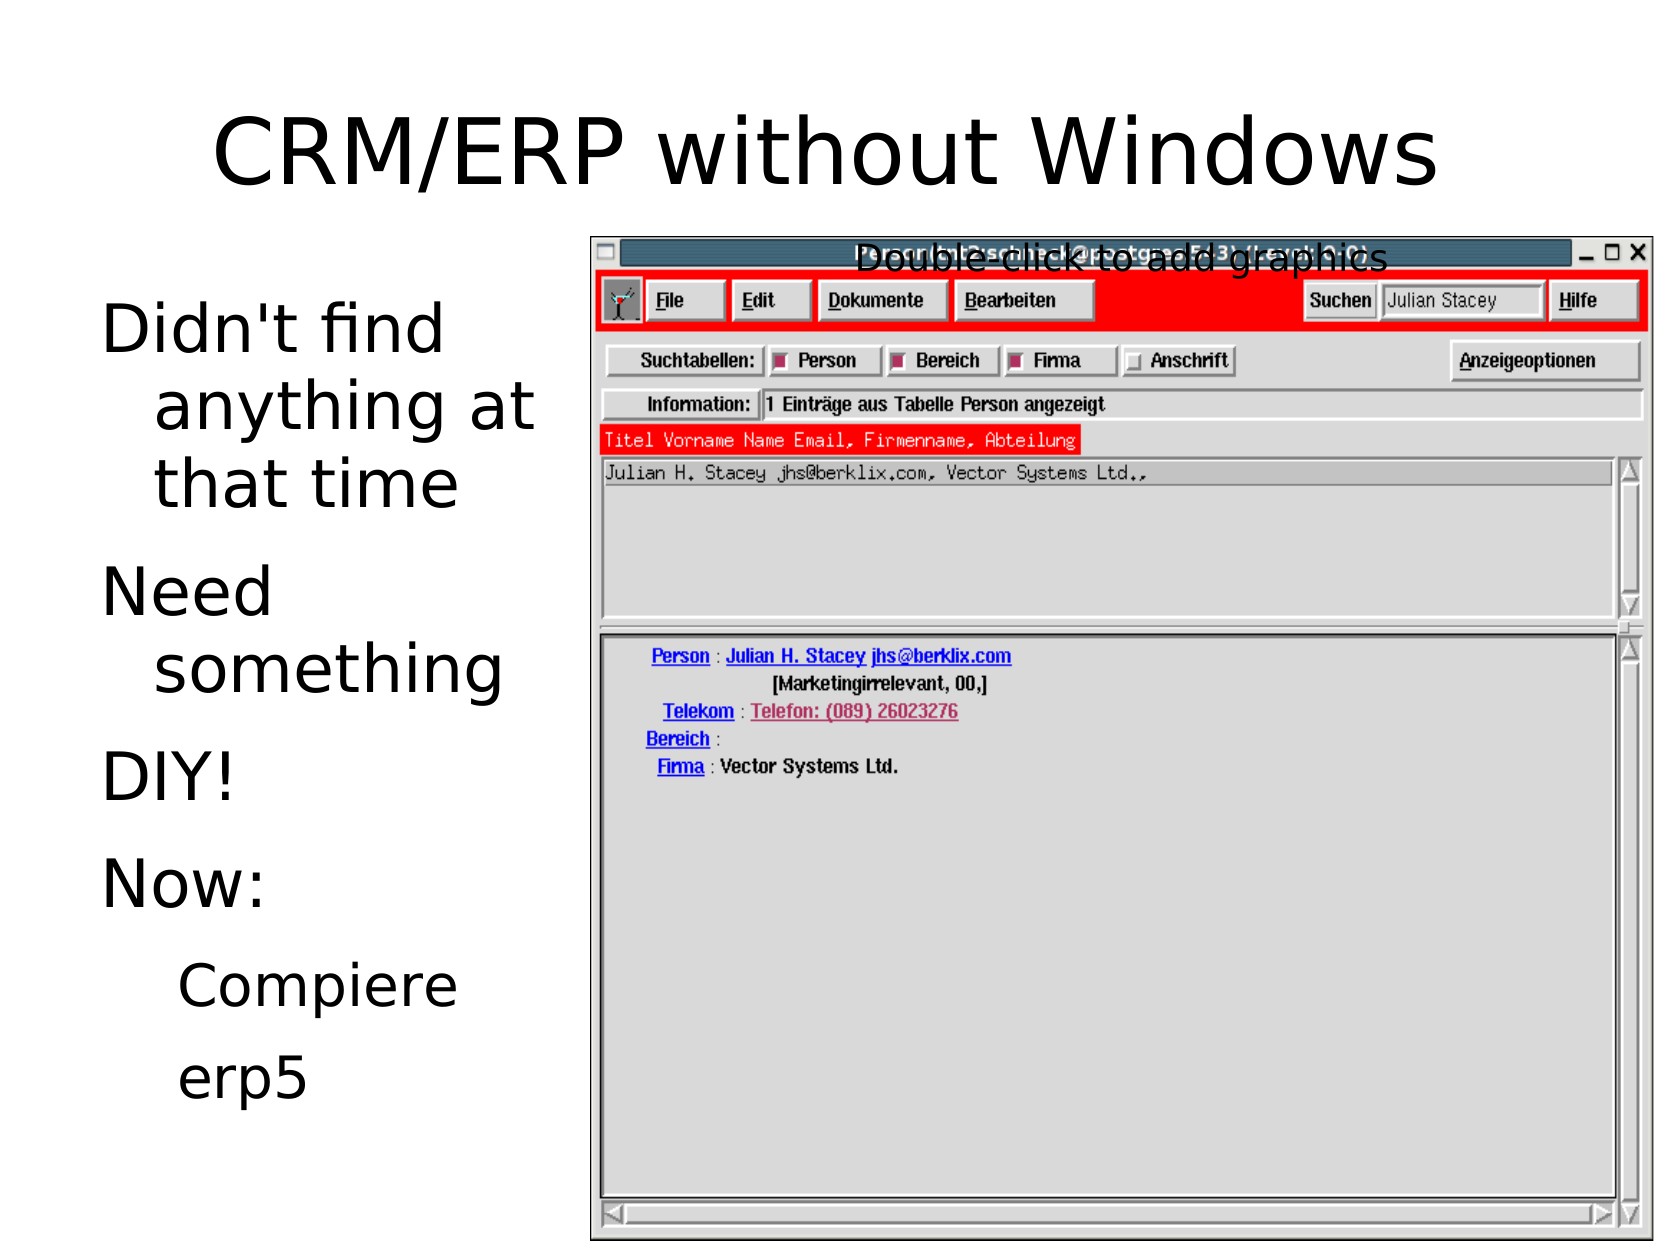

# CRM/ERP without Windows
Didn't find anything at that time
Need something
DIY!
Now:
Compiere
erp5